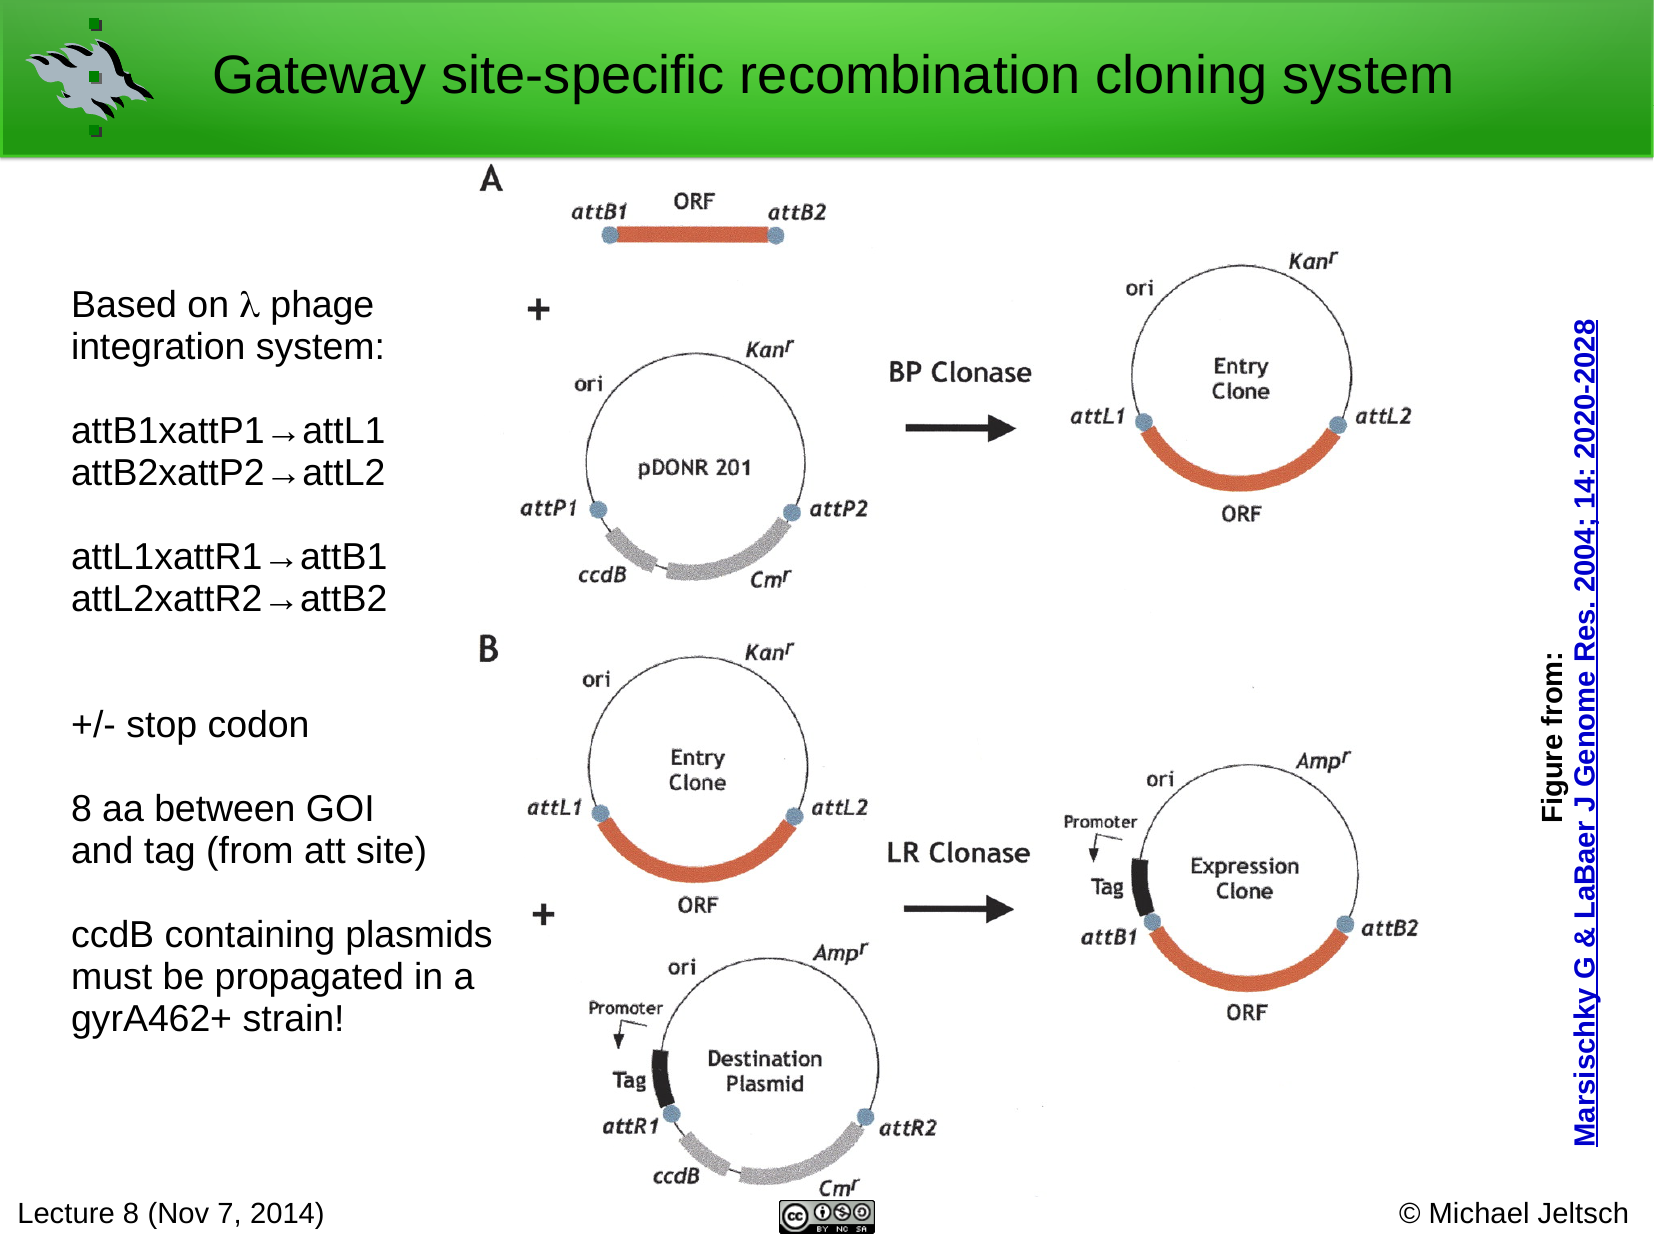

# Gateway site-specific recombination cloning system
Based on l phage
integration system:
attB1xattP1→attL1
attB2xattP2→attL2
attL1xattR1→attB1
attL2xattR2→attB2
+/- stop codon
8 aa between GOI
and tag (from att site)
ccdB containing plasmids
must be propagated in a
gyrA462+ strain!
Figure from: Marsischky G & LaBaer J Genome Res. 2004; 14: 2020-2028